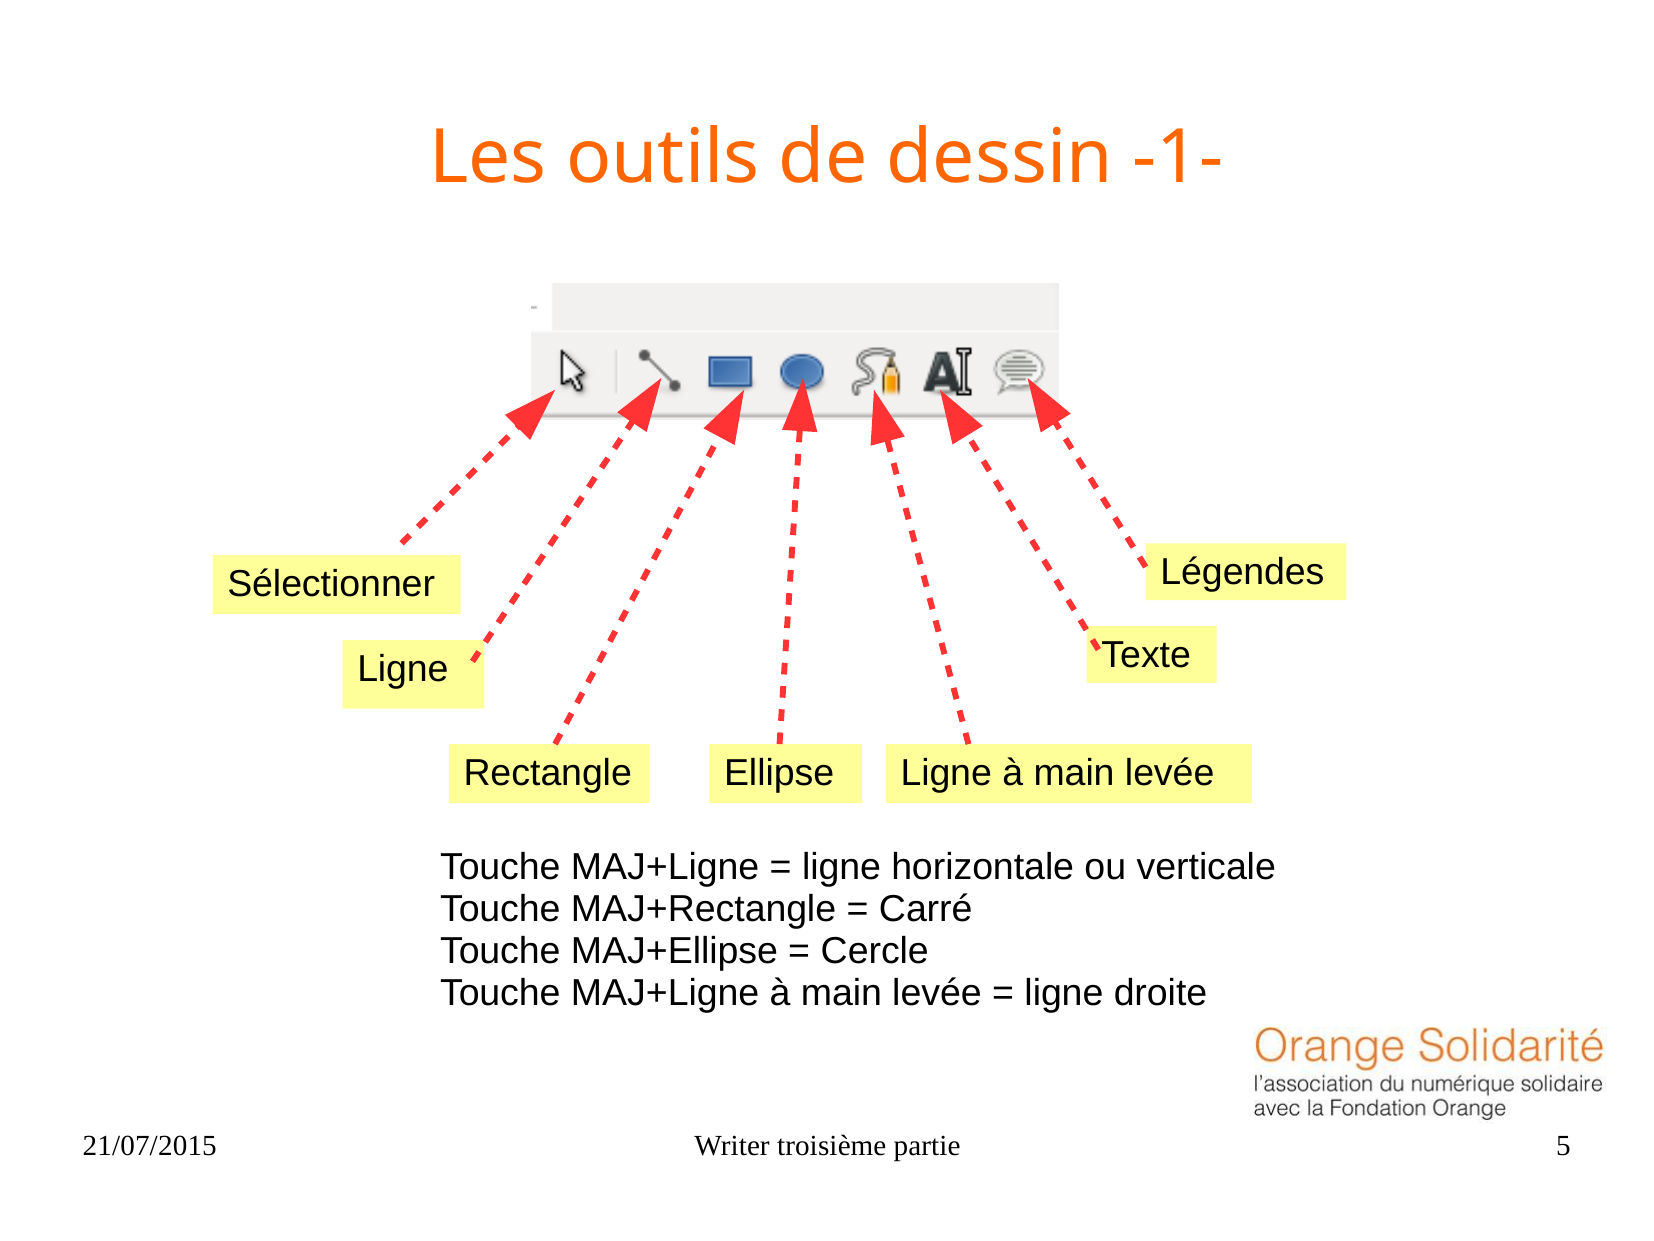

# Les outils de dessin -1-
Légendes
Sélectionner
Texte
Ligne
Rectangle
Ellipse
Ligne à main levée
Touche MAJ+Ligne = ligne horizontale ou verticale
Touche MAJ+Rectangle = Carré
Touche MAJ+Ellipse = Cercle
Touche MAJ+Ligne à main levée = ligne droite
21/07/2015
Writer troisième partie
5